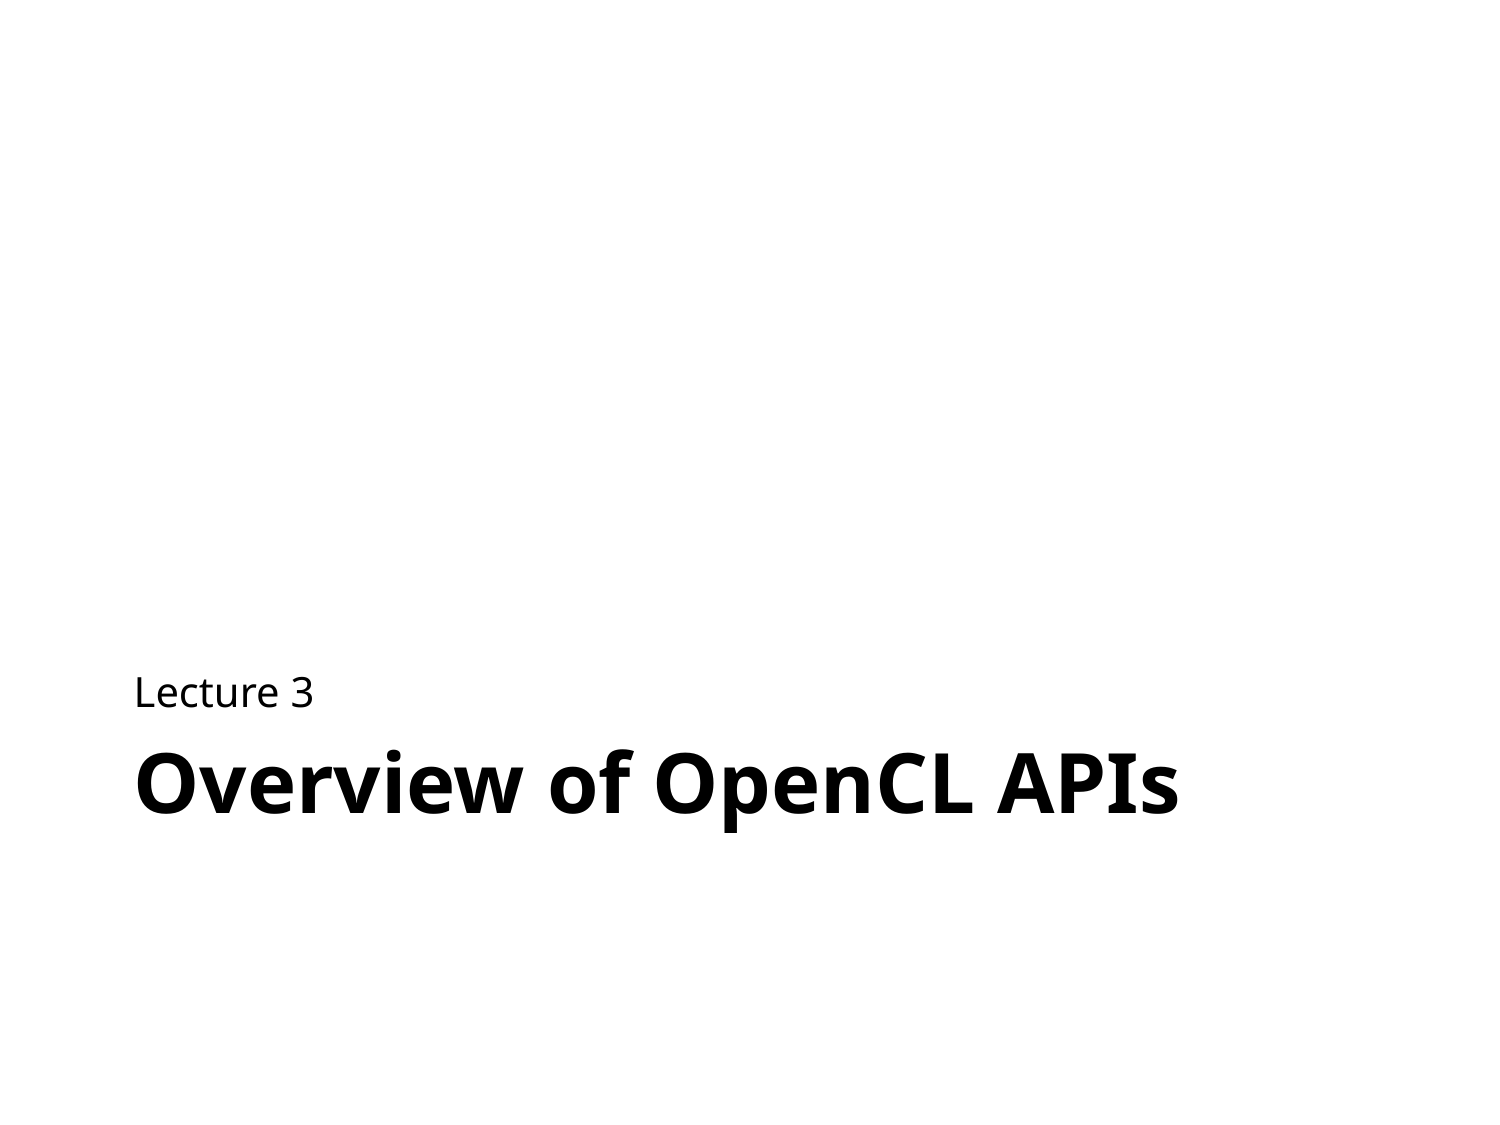

Lecture 3
# Overview of OpenCL APIs